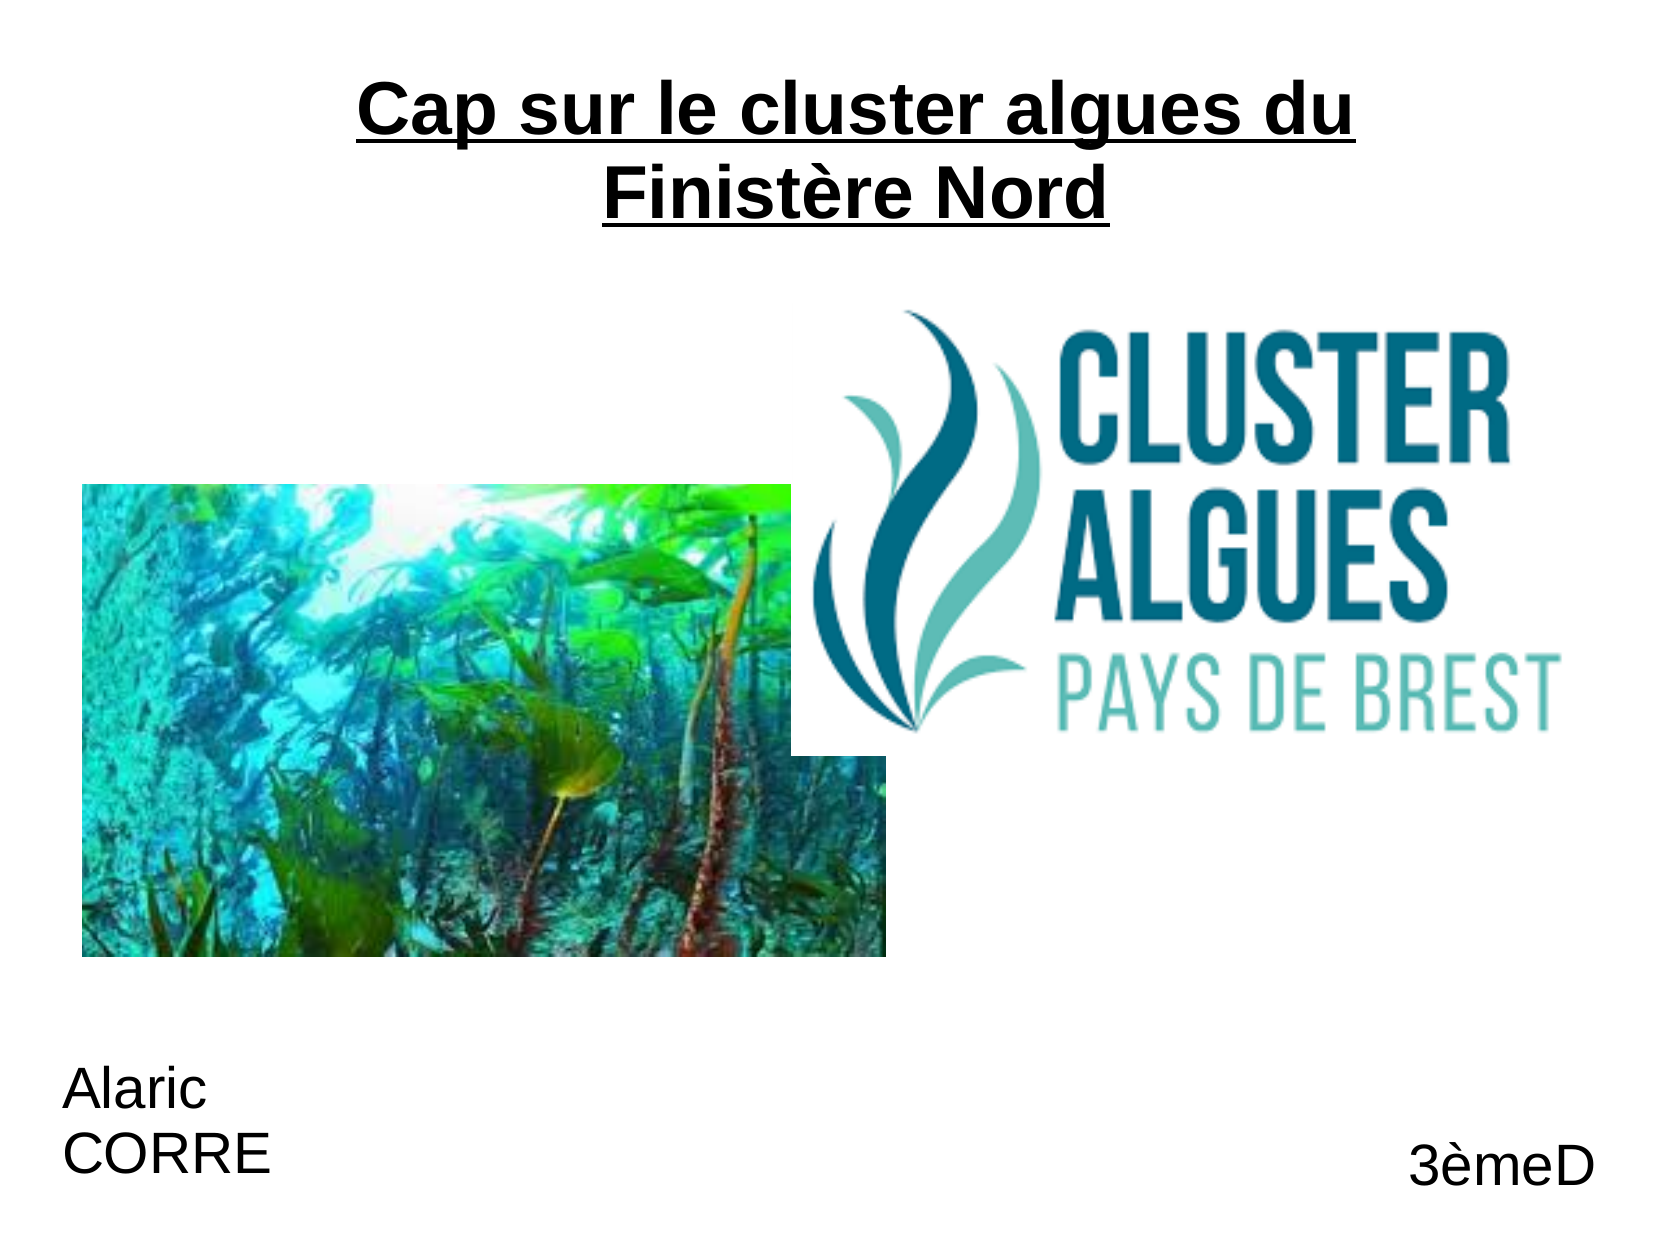

Cap sur le cluster algues du Finistère Nord
Alaric
CORRE
3èmeD